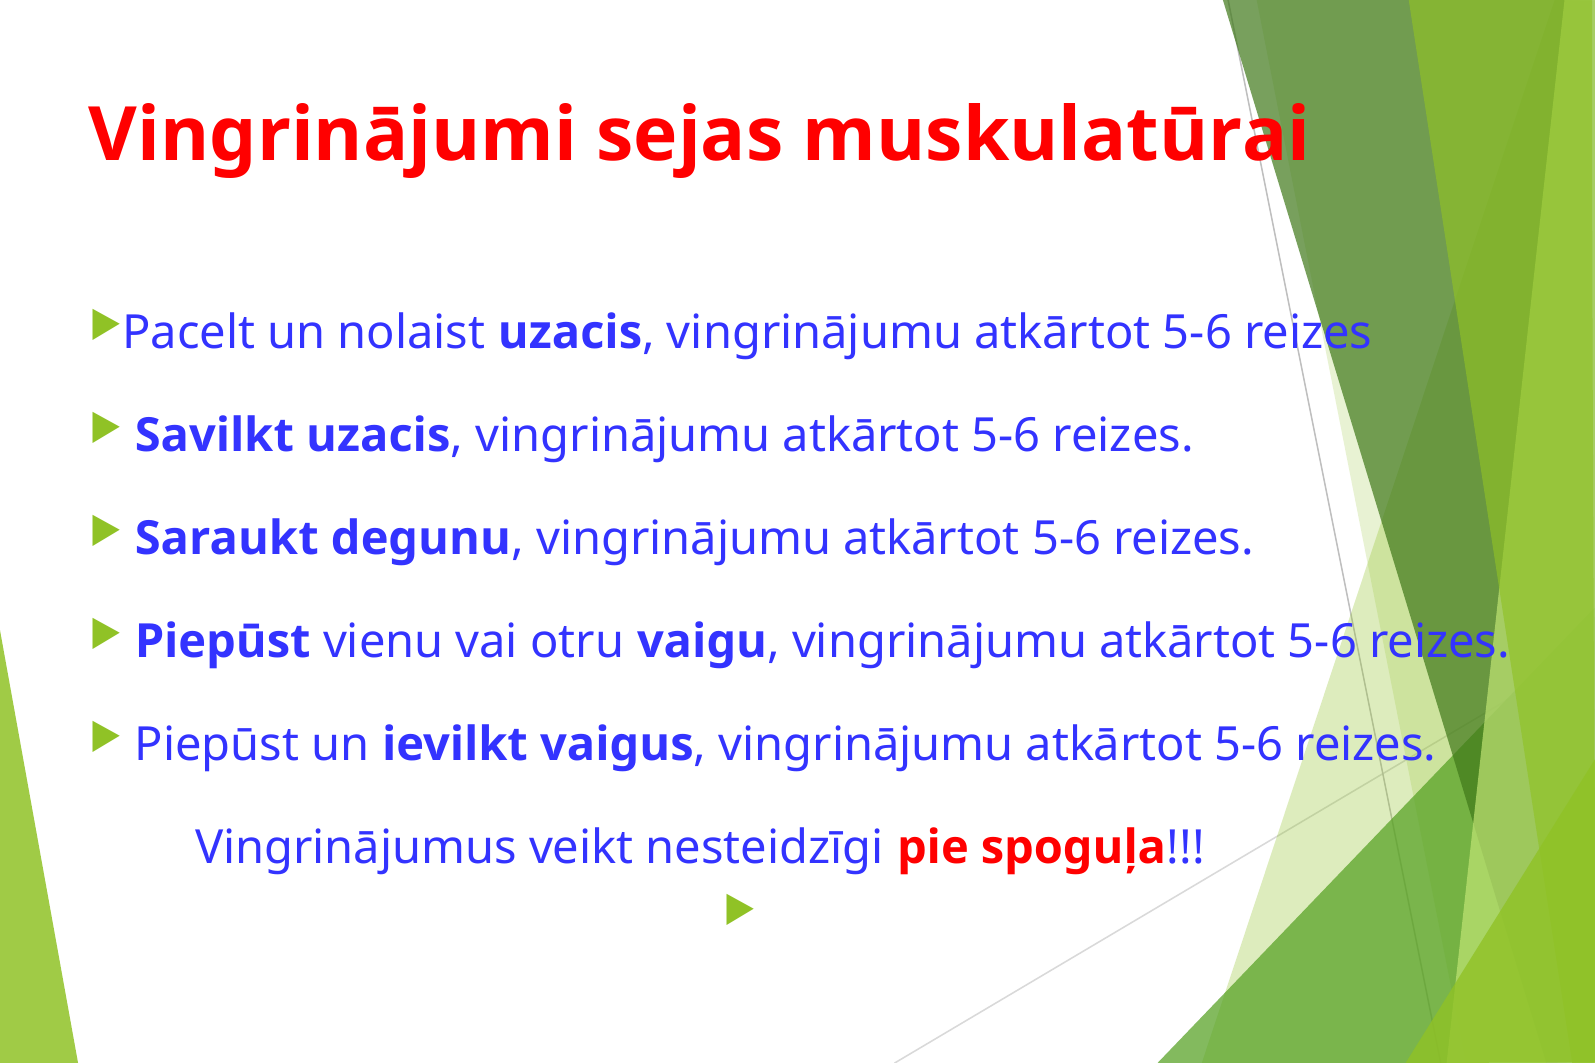

# Vingrinājumi sejas muskulatūrai
Pacelt un nolaist uzacis, vingrinājumu atkārtot 5-6 reizes
 Savilkt uzacis, vingrinājumu atkārtot 5-6 reizes.
 Saraukt degunu, vingrinājumu atkārtot 5-6 reizes.
 Piepūst vienu vai otru vaigu, vingrinājumu atkārtot 5-6 reizes.
 Piepūst un ievilkt vaigus, vingrinājumu atkārtot 5-6 reizes.
 Vingrinājumus veikt nesteidzīgi pie spoguļa!!!